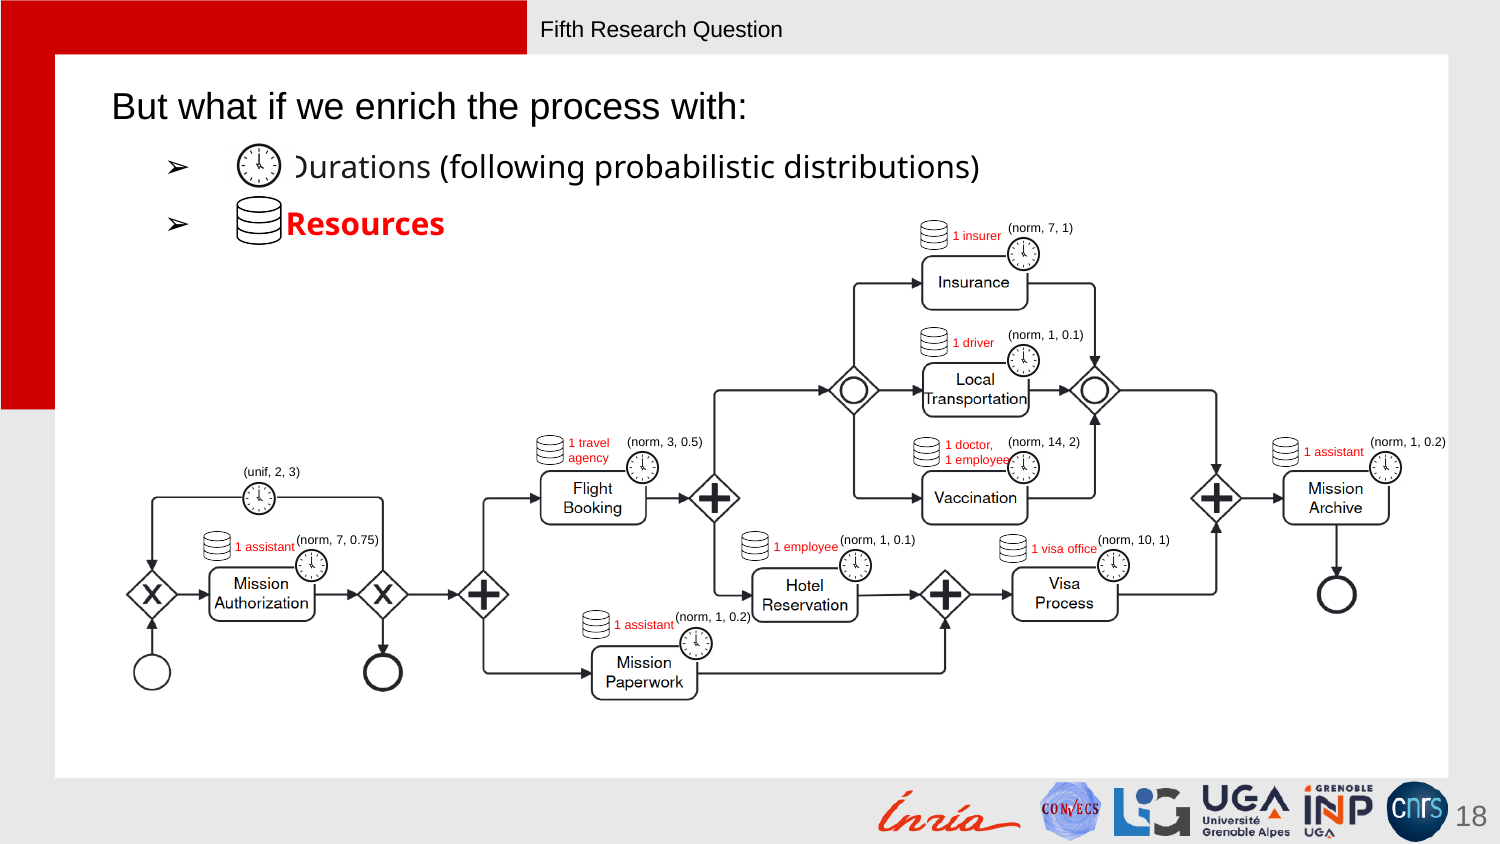

# Fifth Research Question
But what if we enrich the process with:
 Durations (following probabilistic distributions)
 Resources
(norm, 7, 1)
1 insurer
(norm, 1, 0.1)
1 driver
(norm, 14, 2)
(norm, 1, 0.2)
(norm, 3, 0.5)
1 travel agency
1 doctor,
1 employee
1 assistant
(unif, 2, 3)
(norm, 7, 0.75)
(norm, 1, 0.1)
(norm, 10, 1)
1 assistant
1 employee
1 visa office
(norm, 1, 0.2)
1 assistant
18